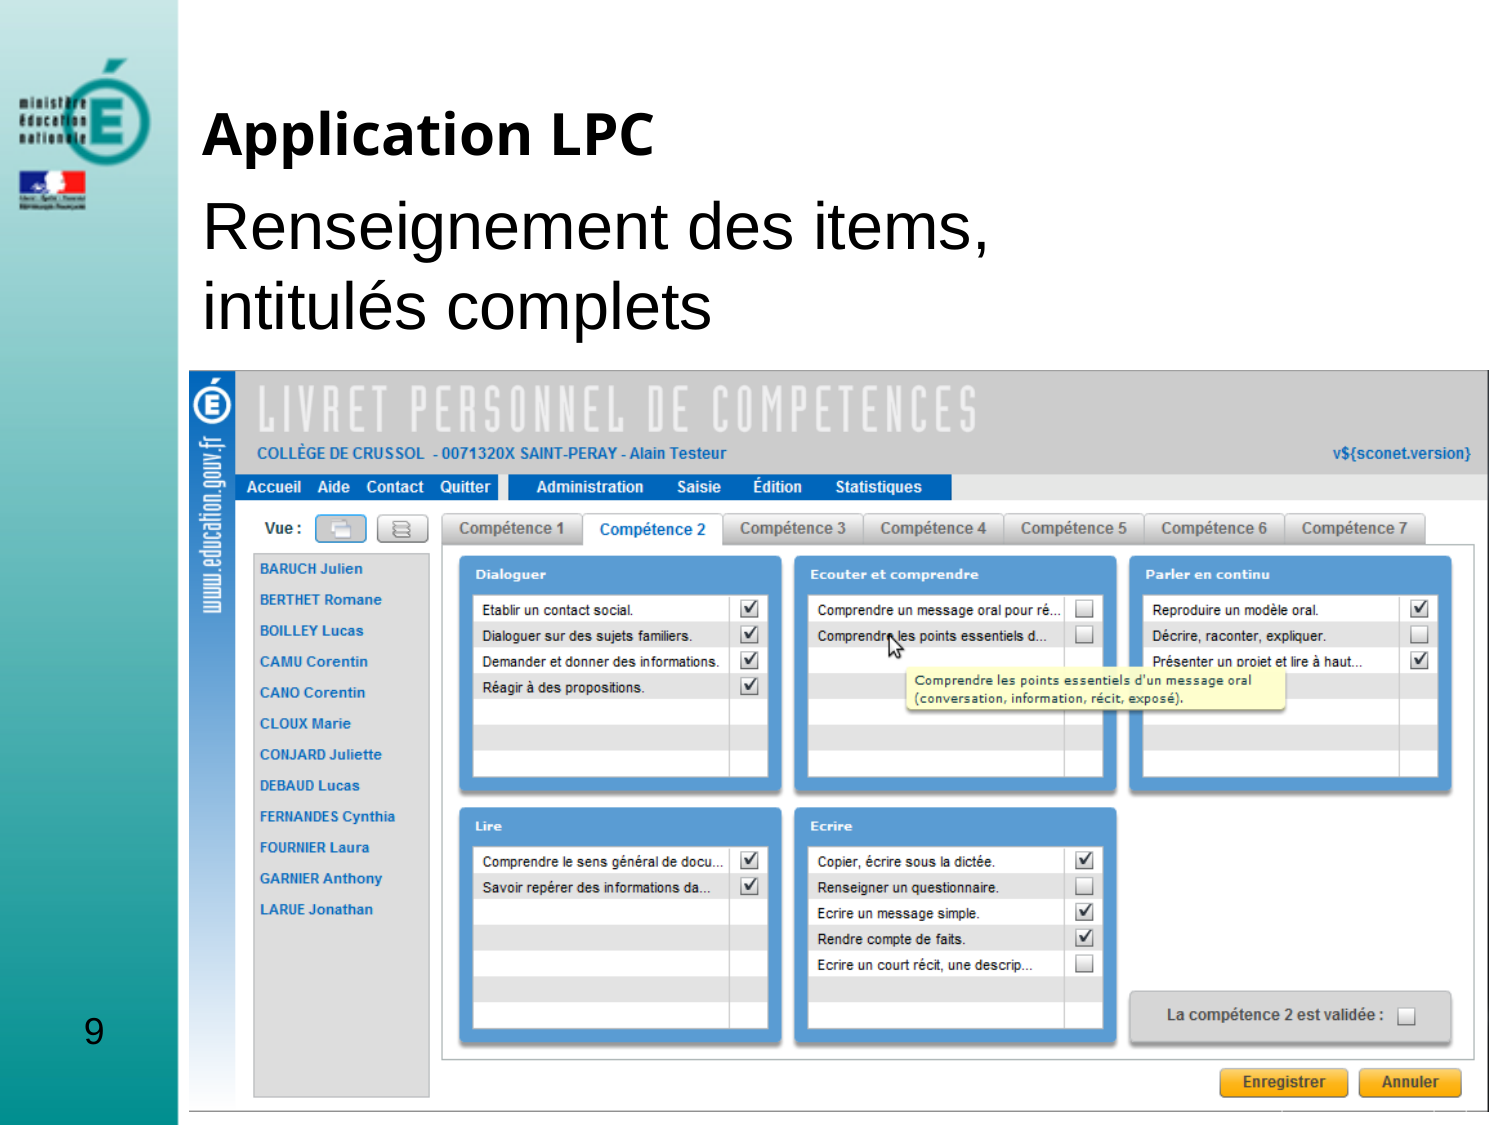

Application LPC
Renseignement des items,
intitulés complets